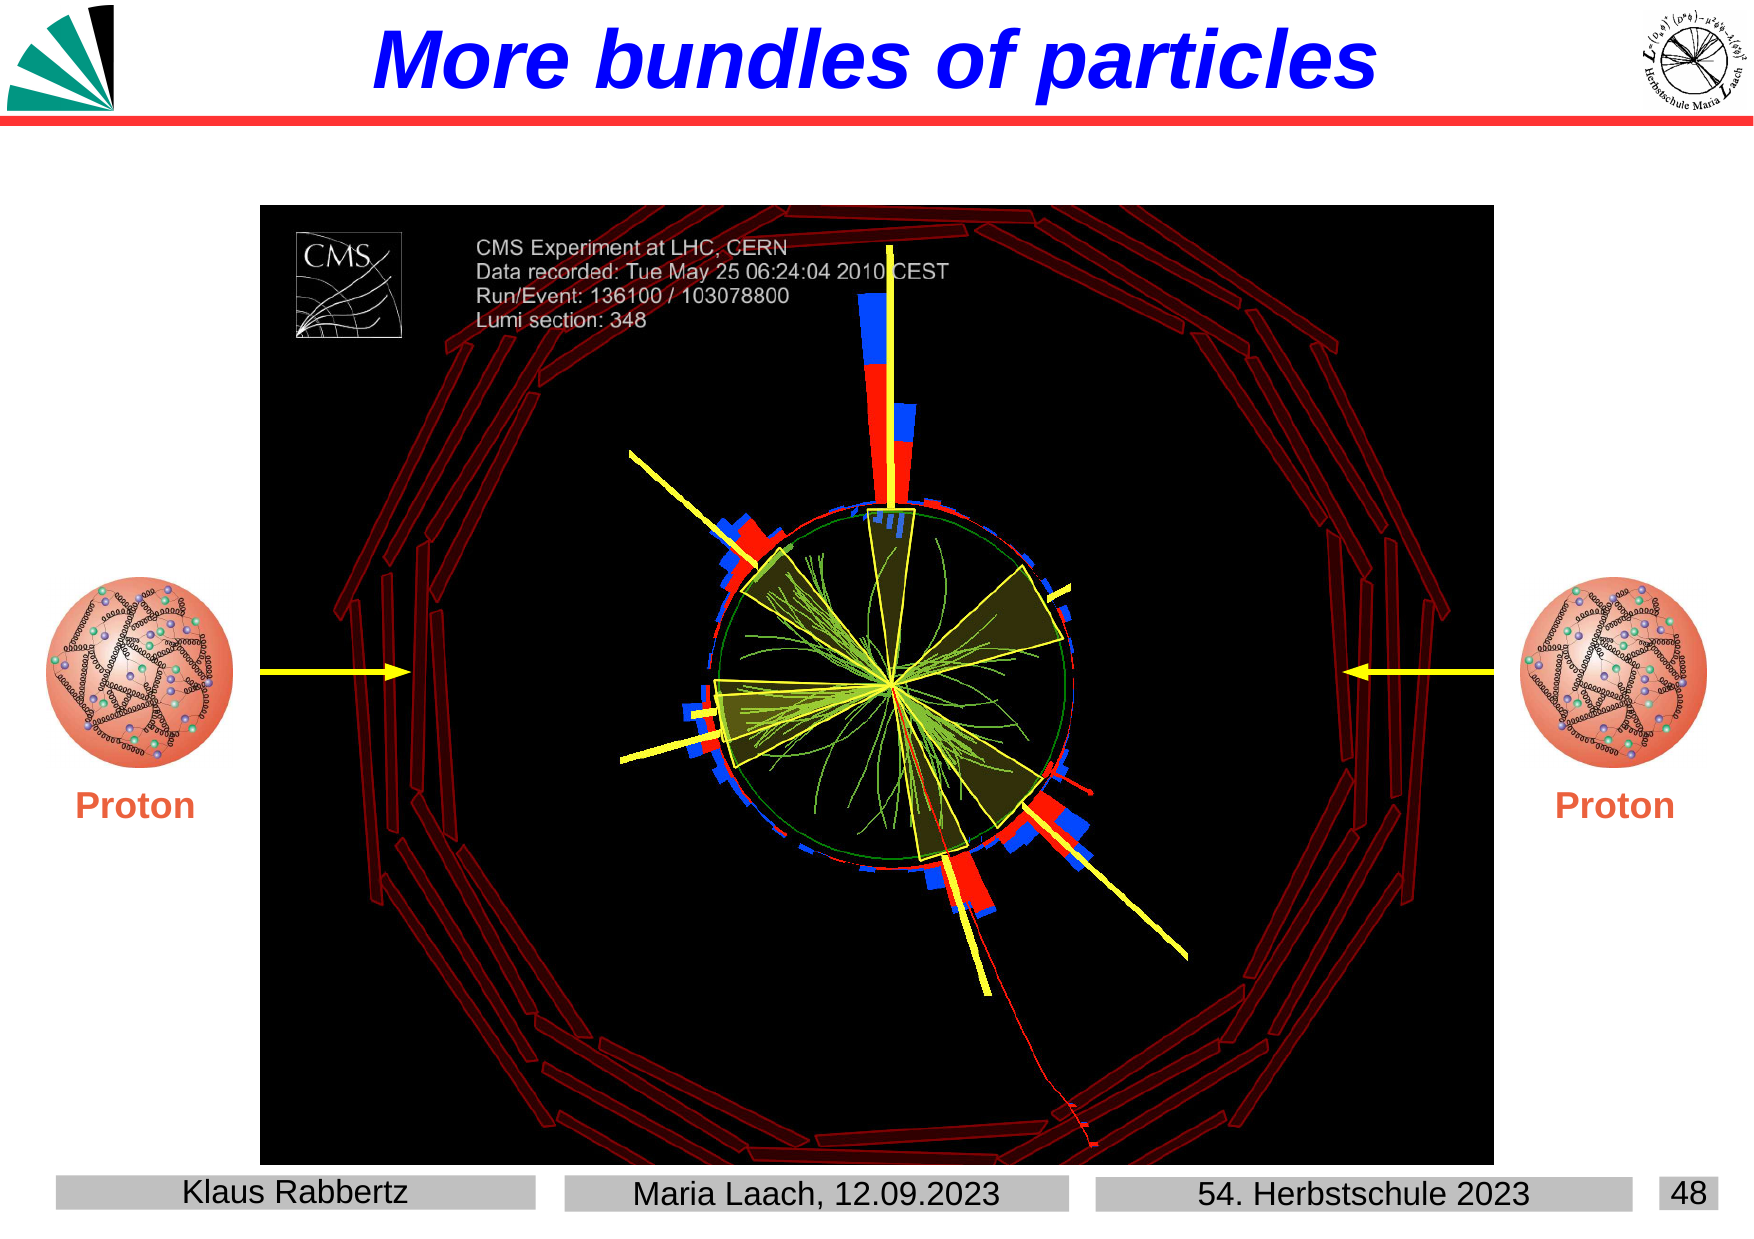

# More bundles of particles
Proton
Proton